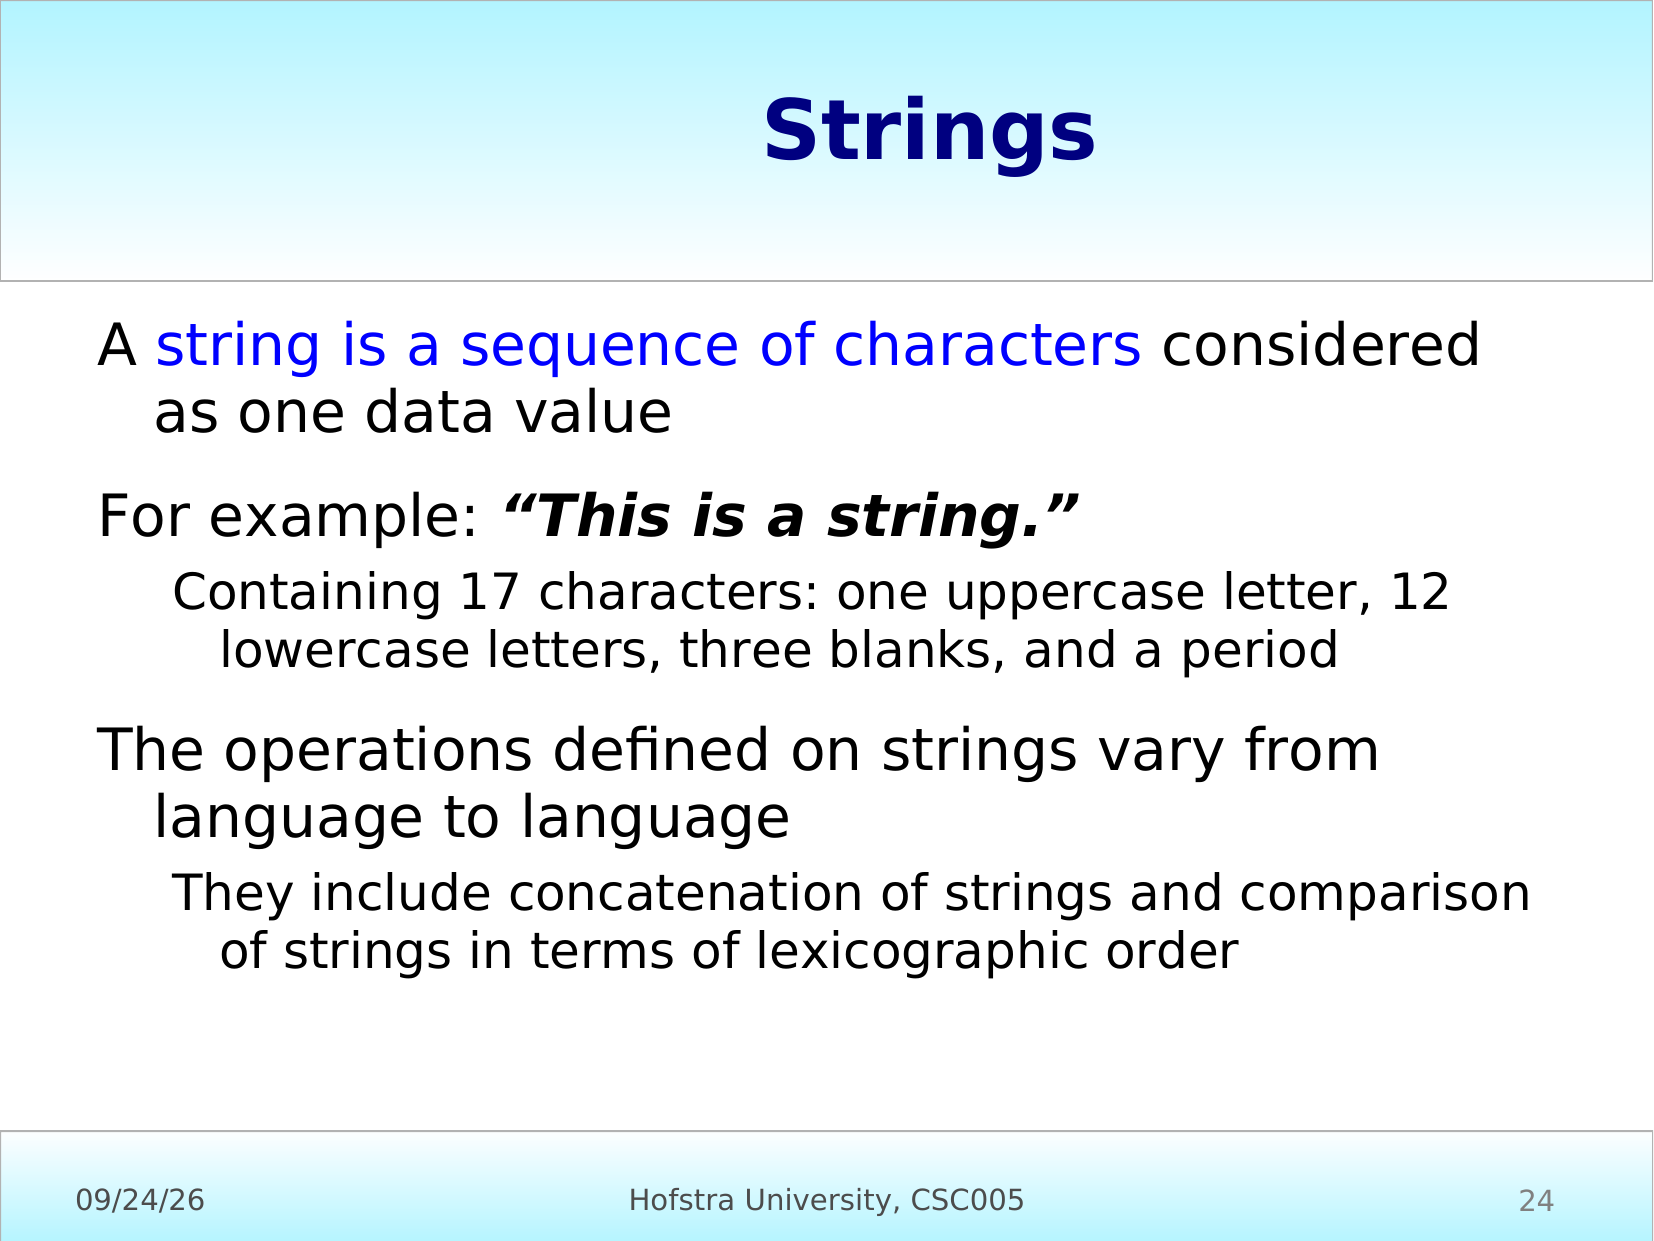

# Strings
A string is a sequence of characters considered as one data value
For example: “This is a string.”
Containing 17 characters: one uppercase letter, 12 lowercase letters, three blanks, and a period
The operations defined on strings vary from language to language
They include concatenation of strings and comparison of strings in terms of lexicographic order
24
Hofstra University, CSC005